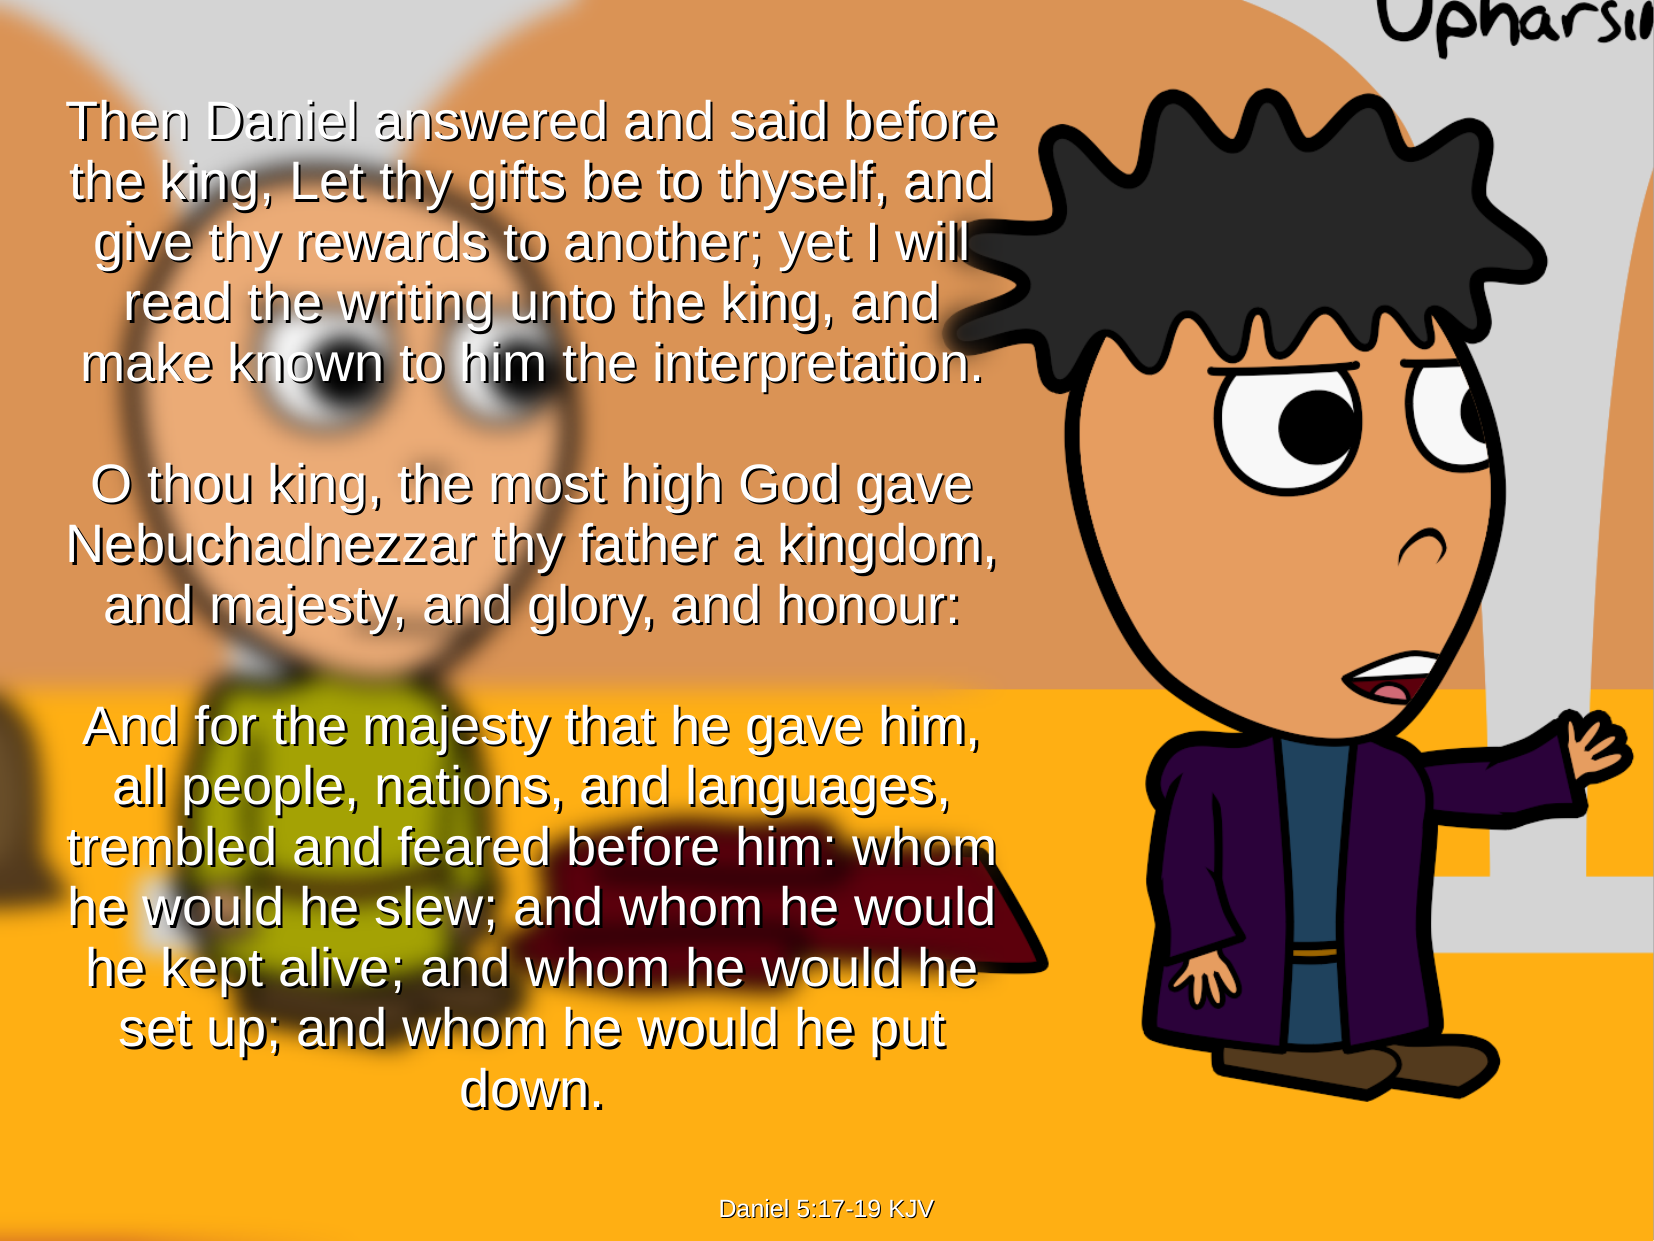

# Then Daniel answered and said before the king, Let thy gifts be to thyself, and give thy rewards to another; yet I will read the writing unto the king, and make known to him the interpretation. O thou king, the most high God gave Nebuchadnezzar thy father a kingdom, and majesty, and glory, and honour: And for the majesty that he gave him, all people, nations, and languages, trembled and feared before him: whom he would he slew; and whom he would he kept alive; and whom he would he set up; and whom he would he put down.
Daniel 5:17-19 KJV